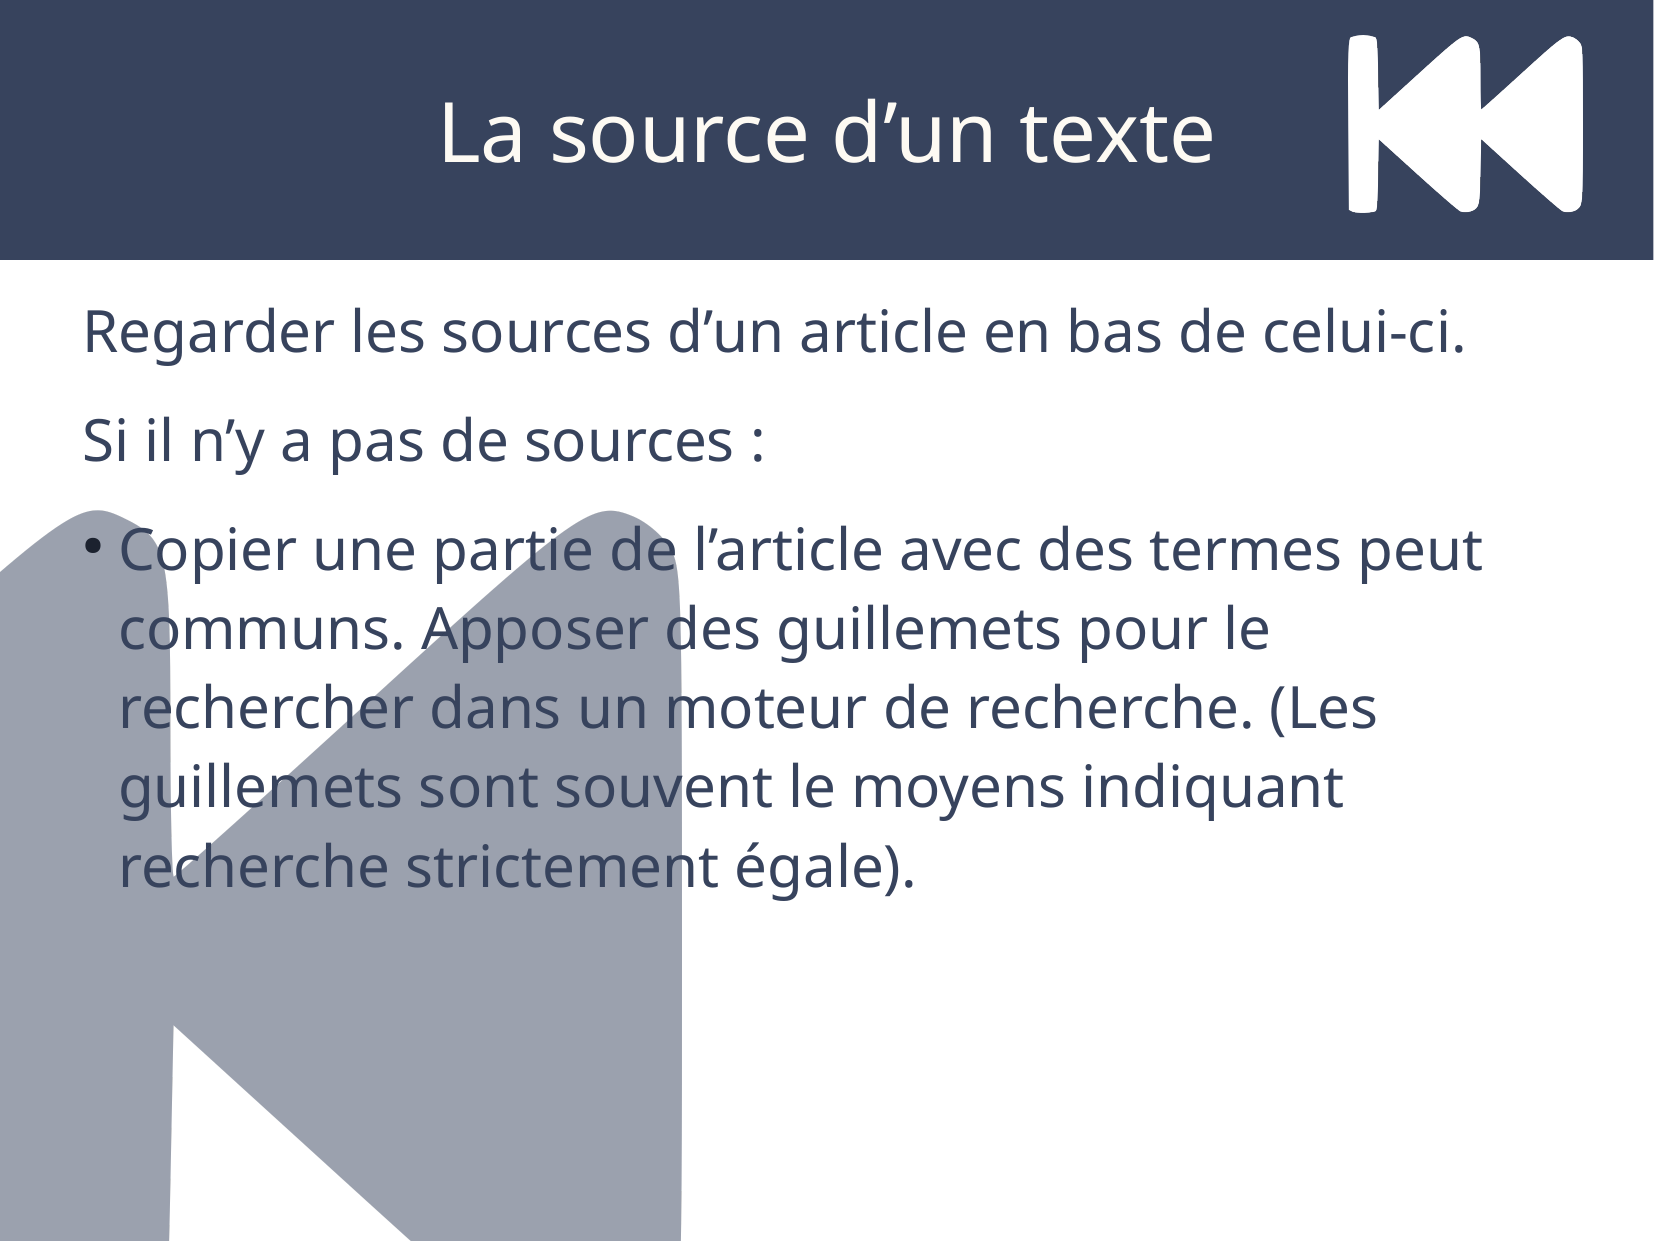

# La source d’un texte
Regarder les sources d’un article en bas de celui-ci.
Si il n’y a pas de sources :
Copier une partie de l’article avec des termes peut communs. Apposer des guillemets pour le rechercher dans un moteur de recherche. (Les guillemets sont souvent le moyens indiquant recherche strictement égale).